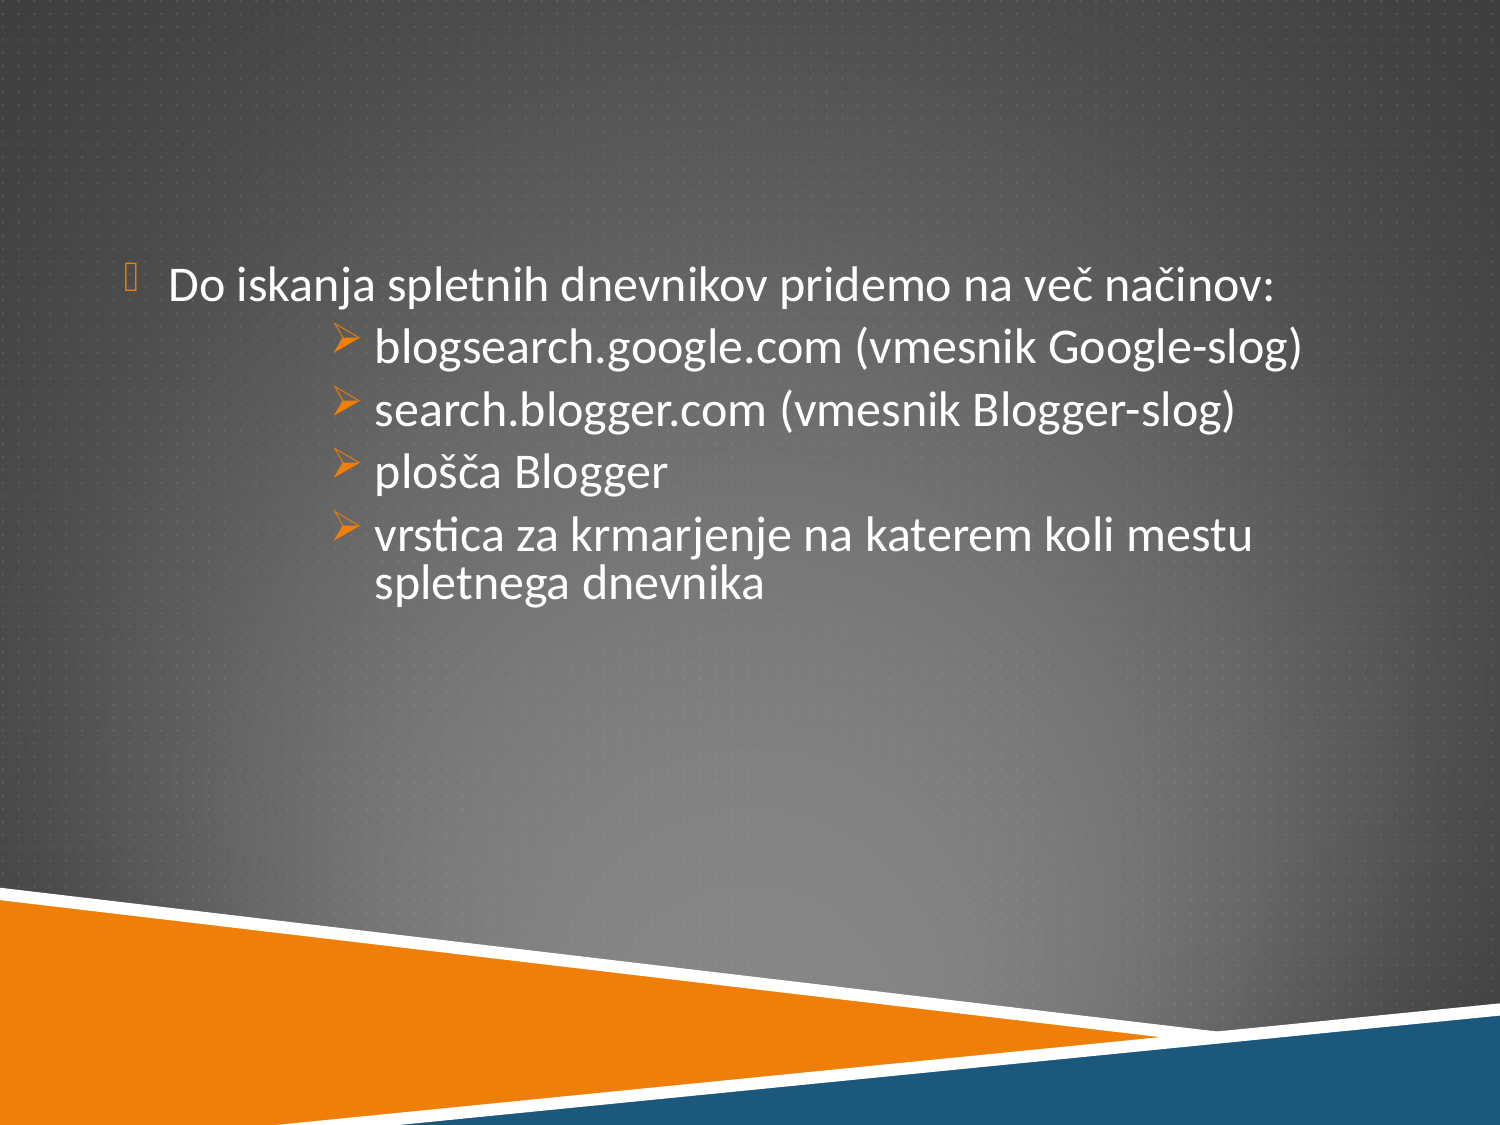

# Do iskanja spletnih dnevnikov pridemo na več načinov:
blogsearch.google.com (vmesnik Google-slog)
search.blogger.com (vmesnik Blogger-slog)
plošča Blogger
vrstica za krmarjenje na katerem koli mestu spletnega dnevnika